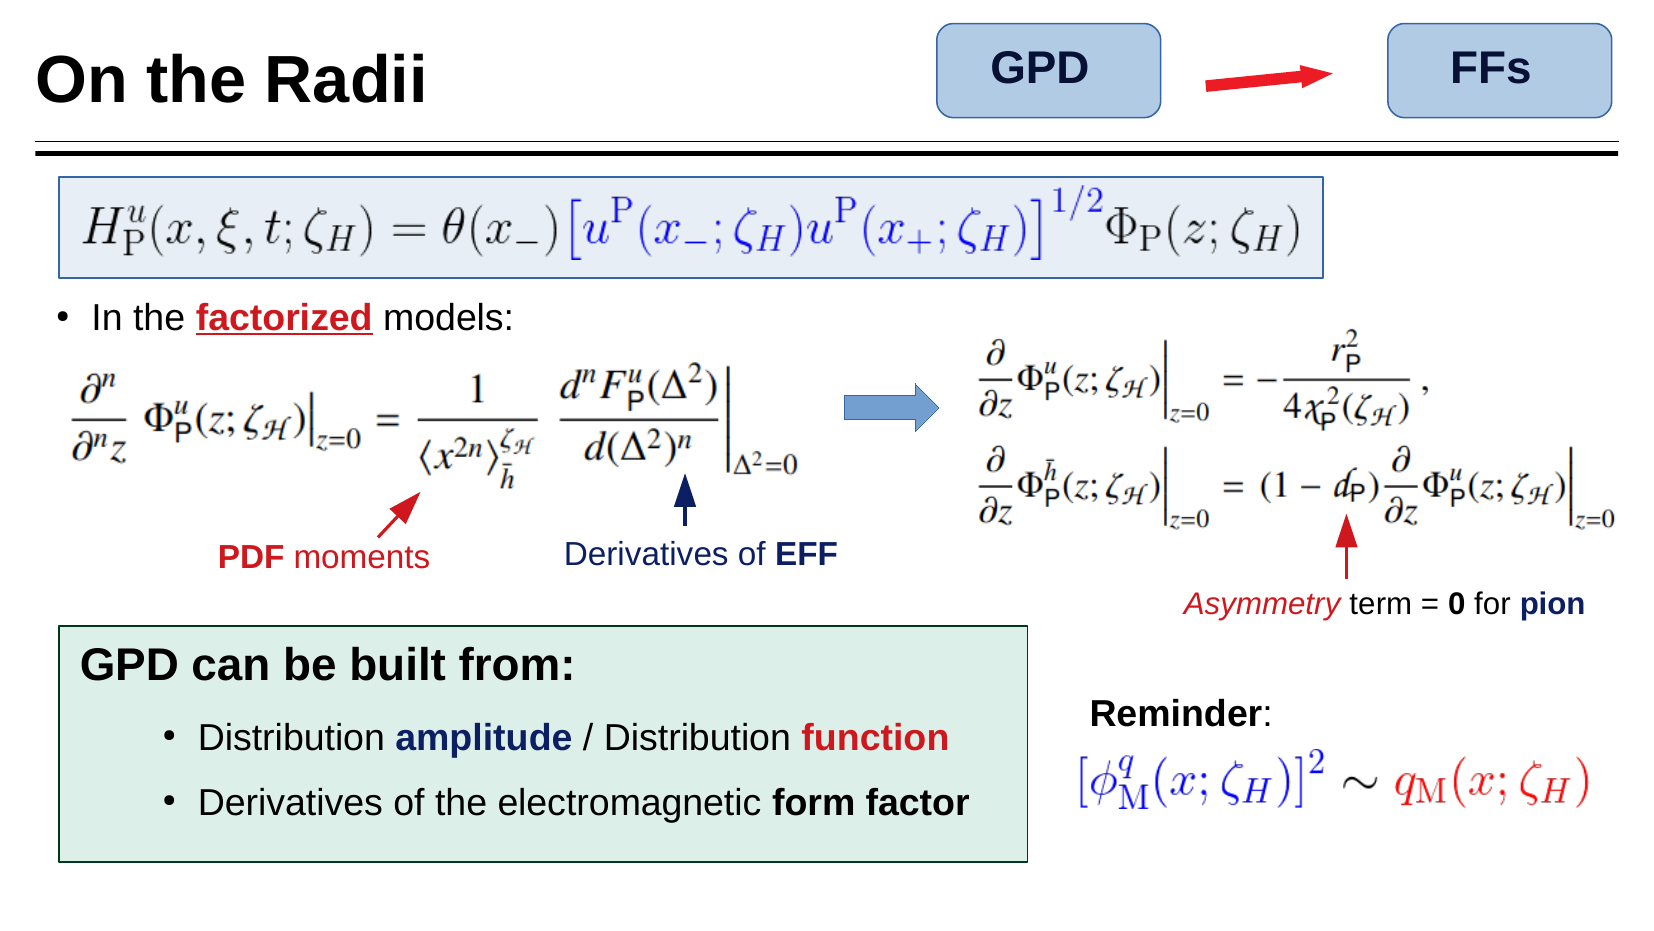

On the Radii
GPD
FFs
In the factorized models:
Derivatives of EFF
PDF moments
Asymmetry term = 0 for pion
GPD can be built from:
Reminder:
Distribution amplitude / Distribution function
Derivatives of the electromagnetic form factor